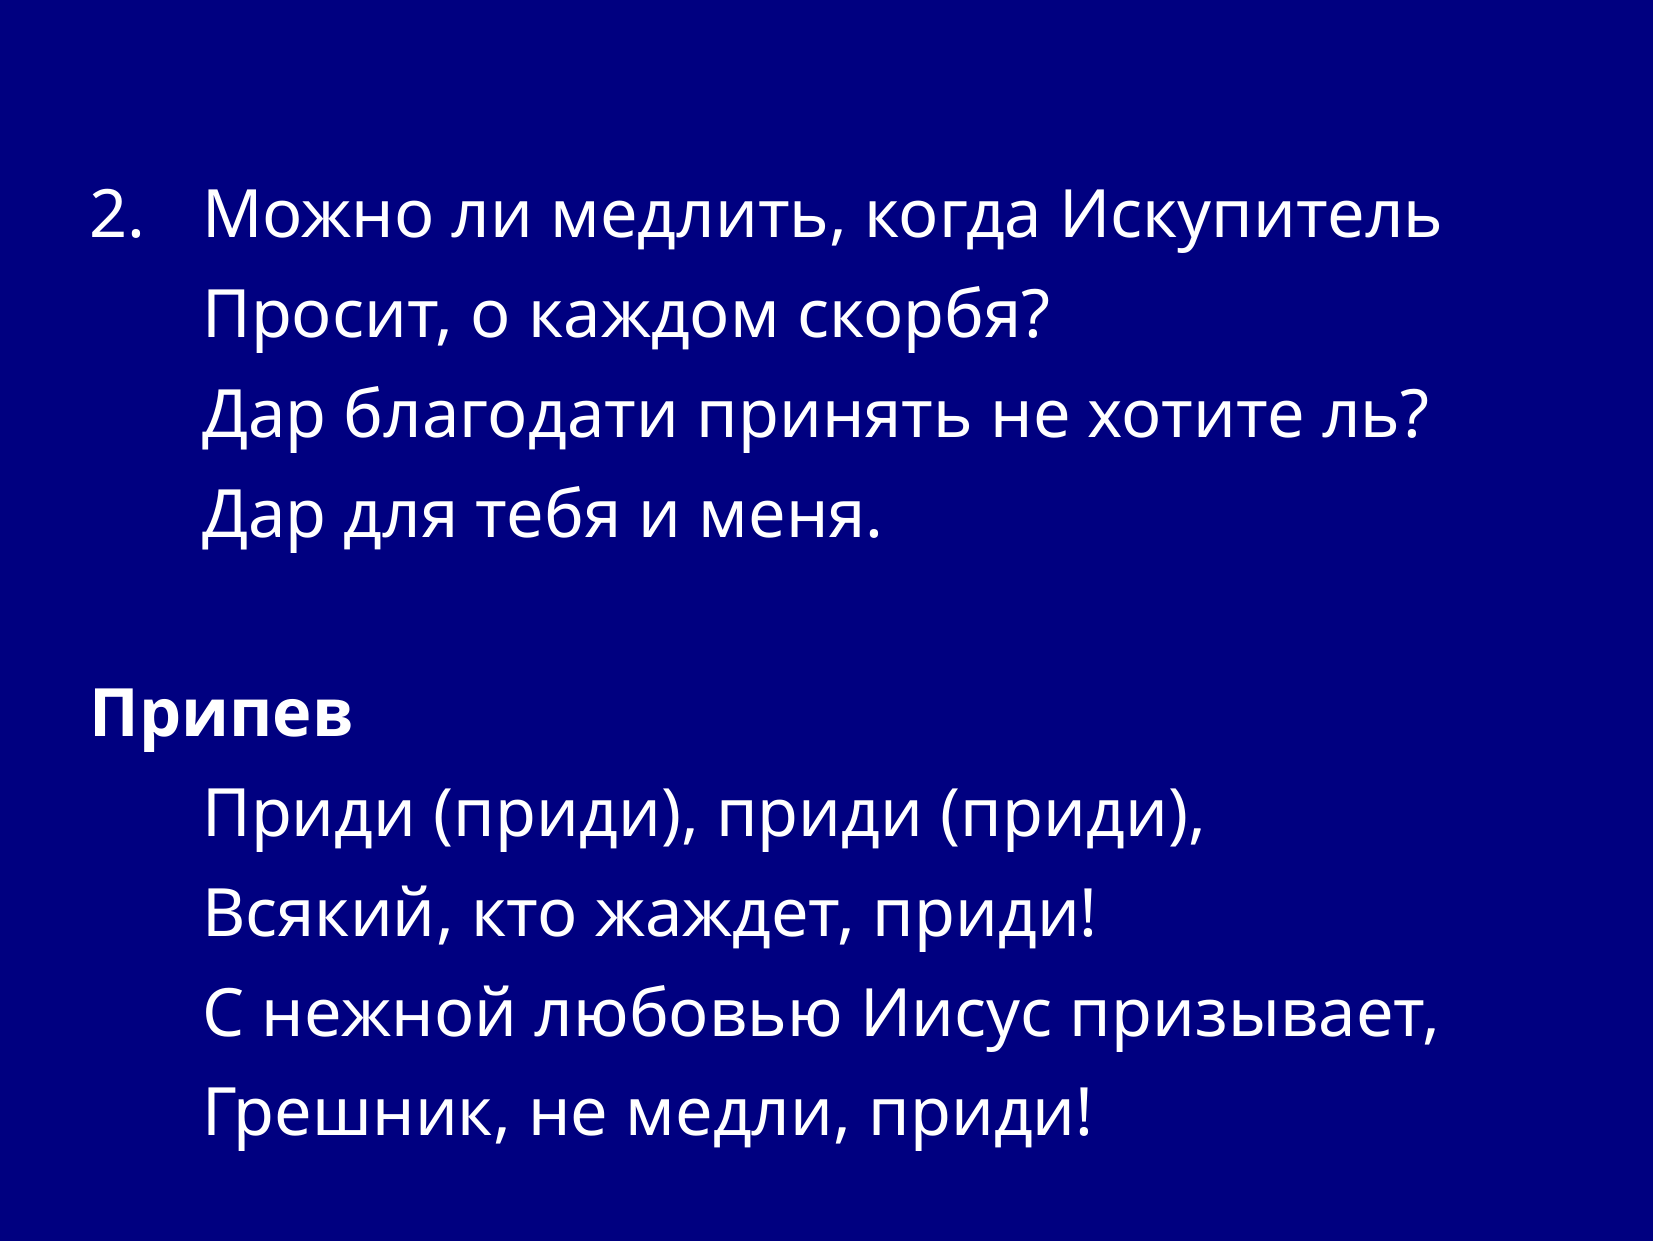

2.	Можно ли медлить, когда Искупитель
	Просит, о каждом скорбя?
	Дар благодати принять не хотите ль?
	Дар для тебя и меня.
Припев
	Приди (приди), приди (приди),
	Всякий, кто жаждет, приди!
	С нежной любовью Иисус призывает,
	Грешник, не медли, приди!